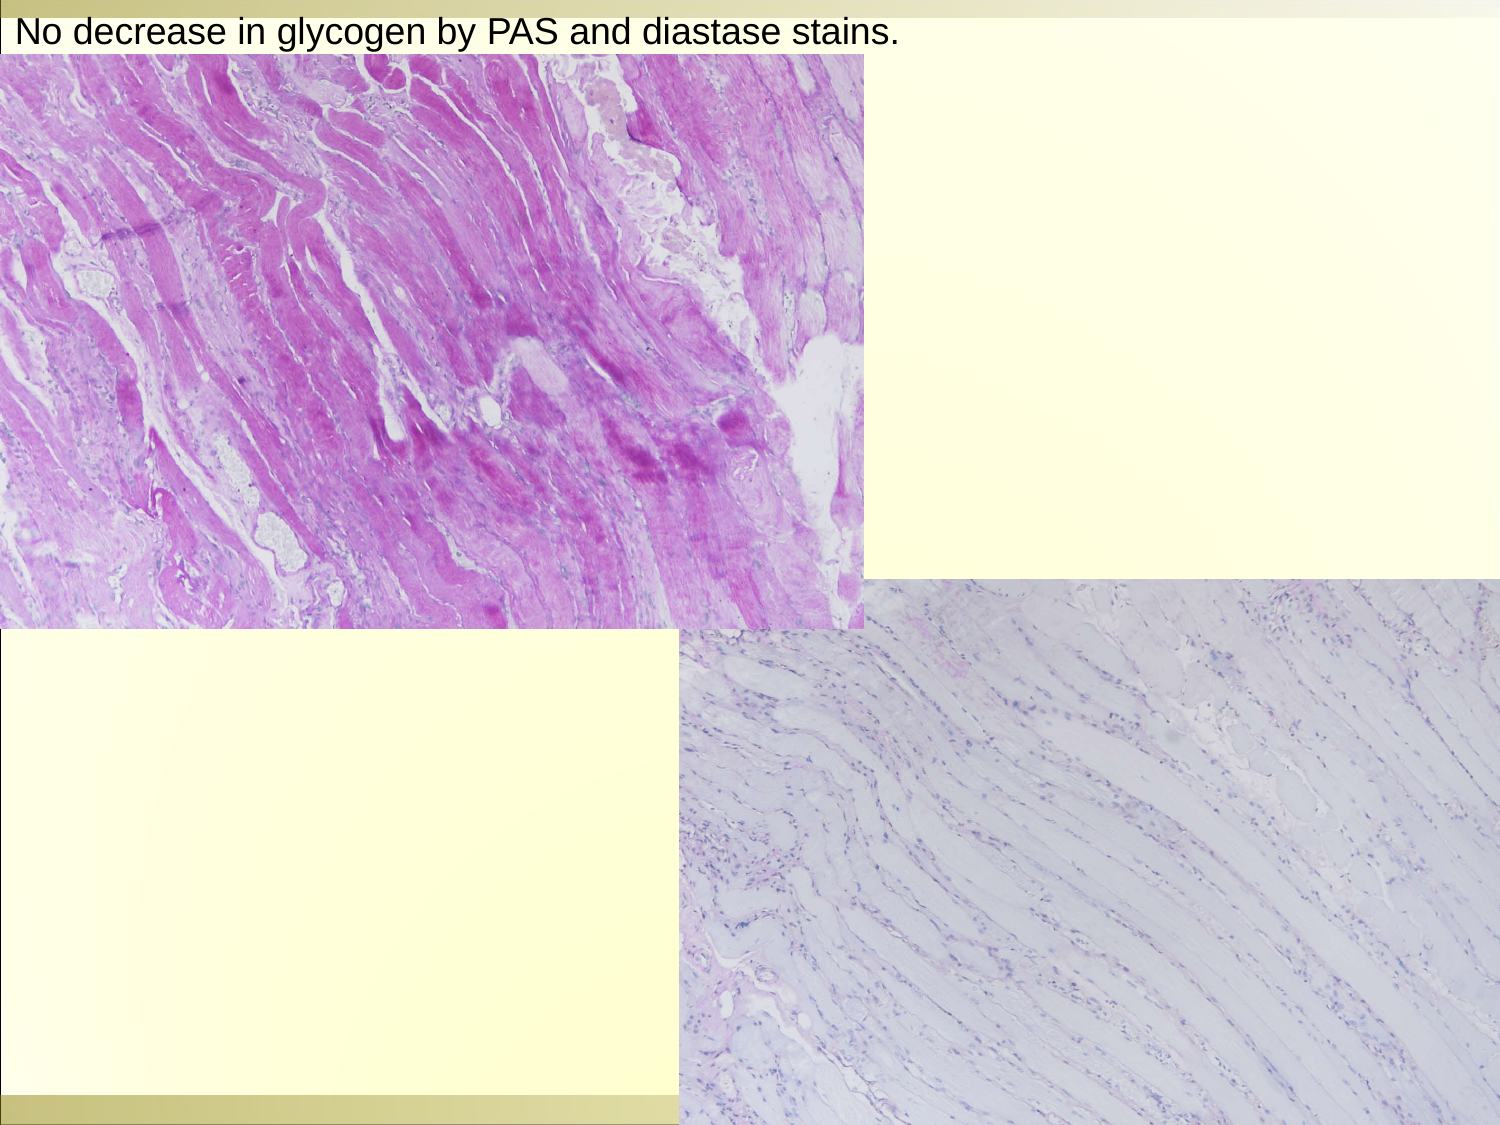

No decrease in glycogen by PAS and diastase stains.